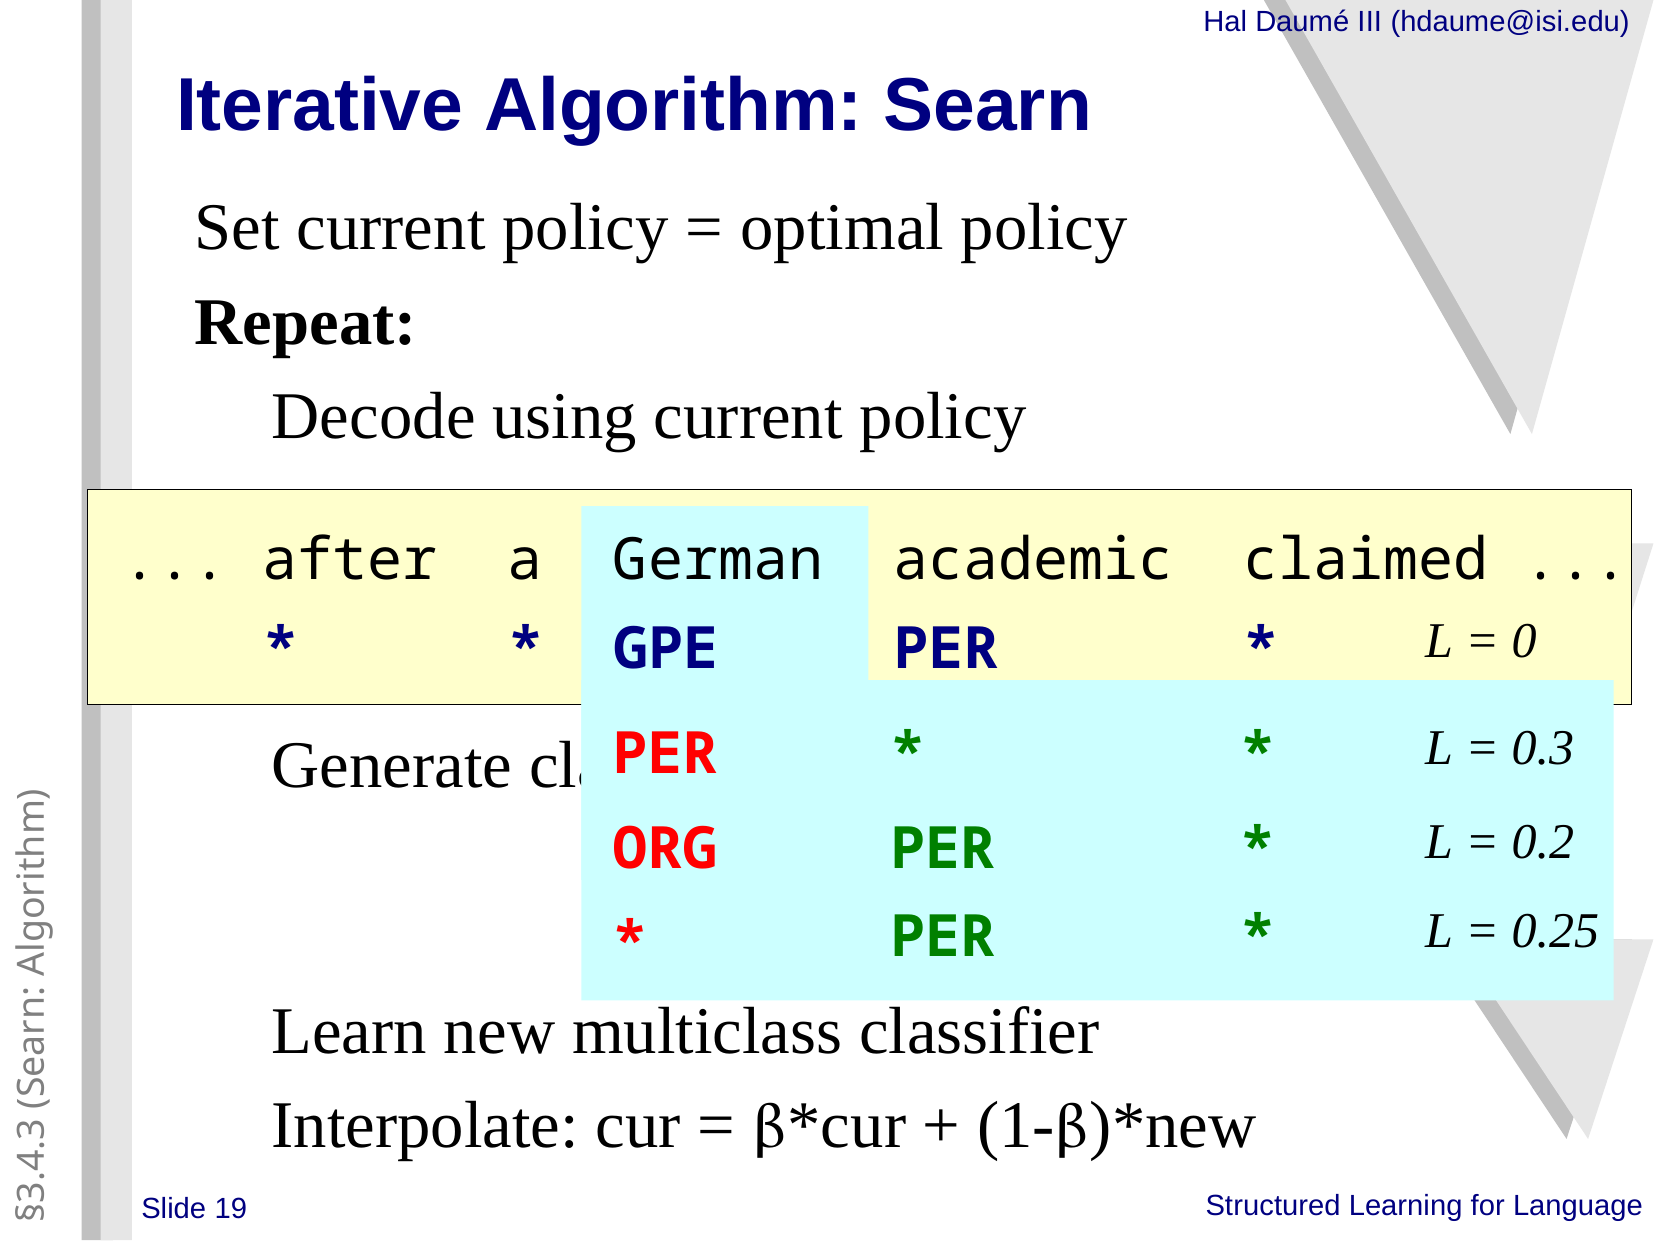

# Iterative Algorithm: Searn
Set current policy = optimal policy
Repeat:
Decode using current policy
... after a German academic claimed ...
 * * GPE PER *
L = 0
L = 0.3
L = 0.2
L = 0.25
PER
* *
Generate classification problems
ORG
PER *
PER *
*
§3.4.3 (Searn: Algorithm)
Learn new multiclass classifier
Interpolate: cur = *cur + (1-)*new